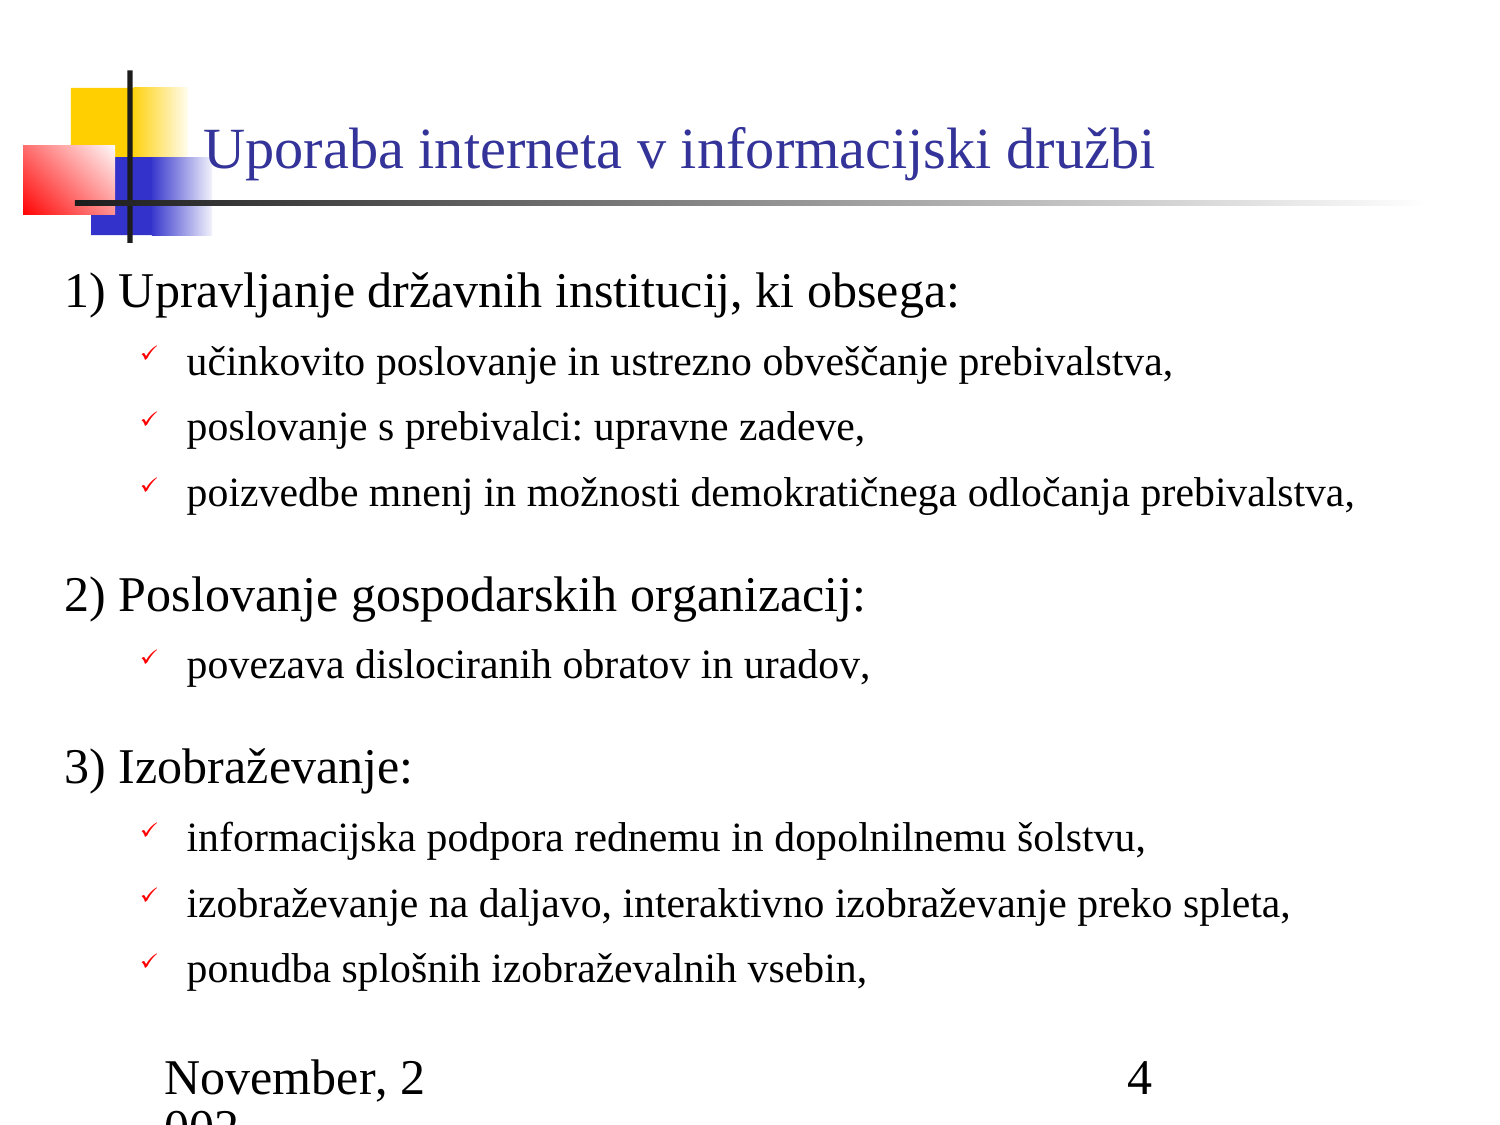

# Uporaba interneta v informacijski družbi
1) Upravljanje državnih institucij, ki obsega:
učinkovito poslovanje in ustrezno obveščanje prebivalstva,
poslovanje s prebivalci: upravne zadeve,
poizvedbe mnenj in možnosti demokratičnega odločanja prebivalstva,
2) Poslovanje gospodarskih organizacij:
povezava dislociranih obratov in uradov,
3) Izobraževanje:
informacijska podpora rednemu in dopolnilnemu šolstvu,
izobraževanje na daljavo, interaktivno izobraževanje preko spleta,
ponudba splošnih izobraževalnih vsebin,
November, 2002
TR
4